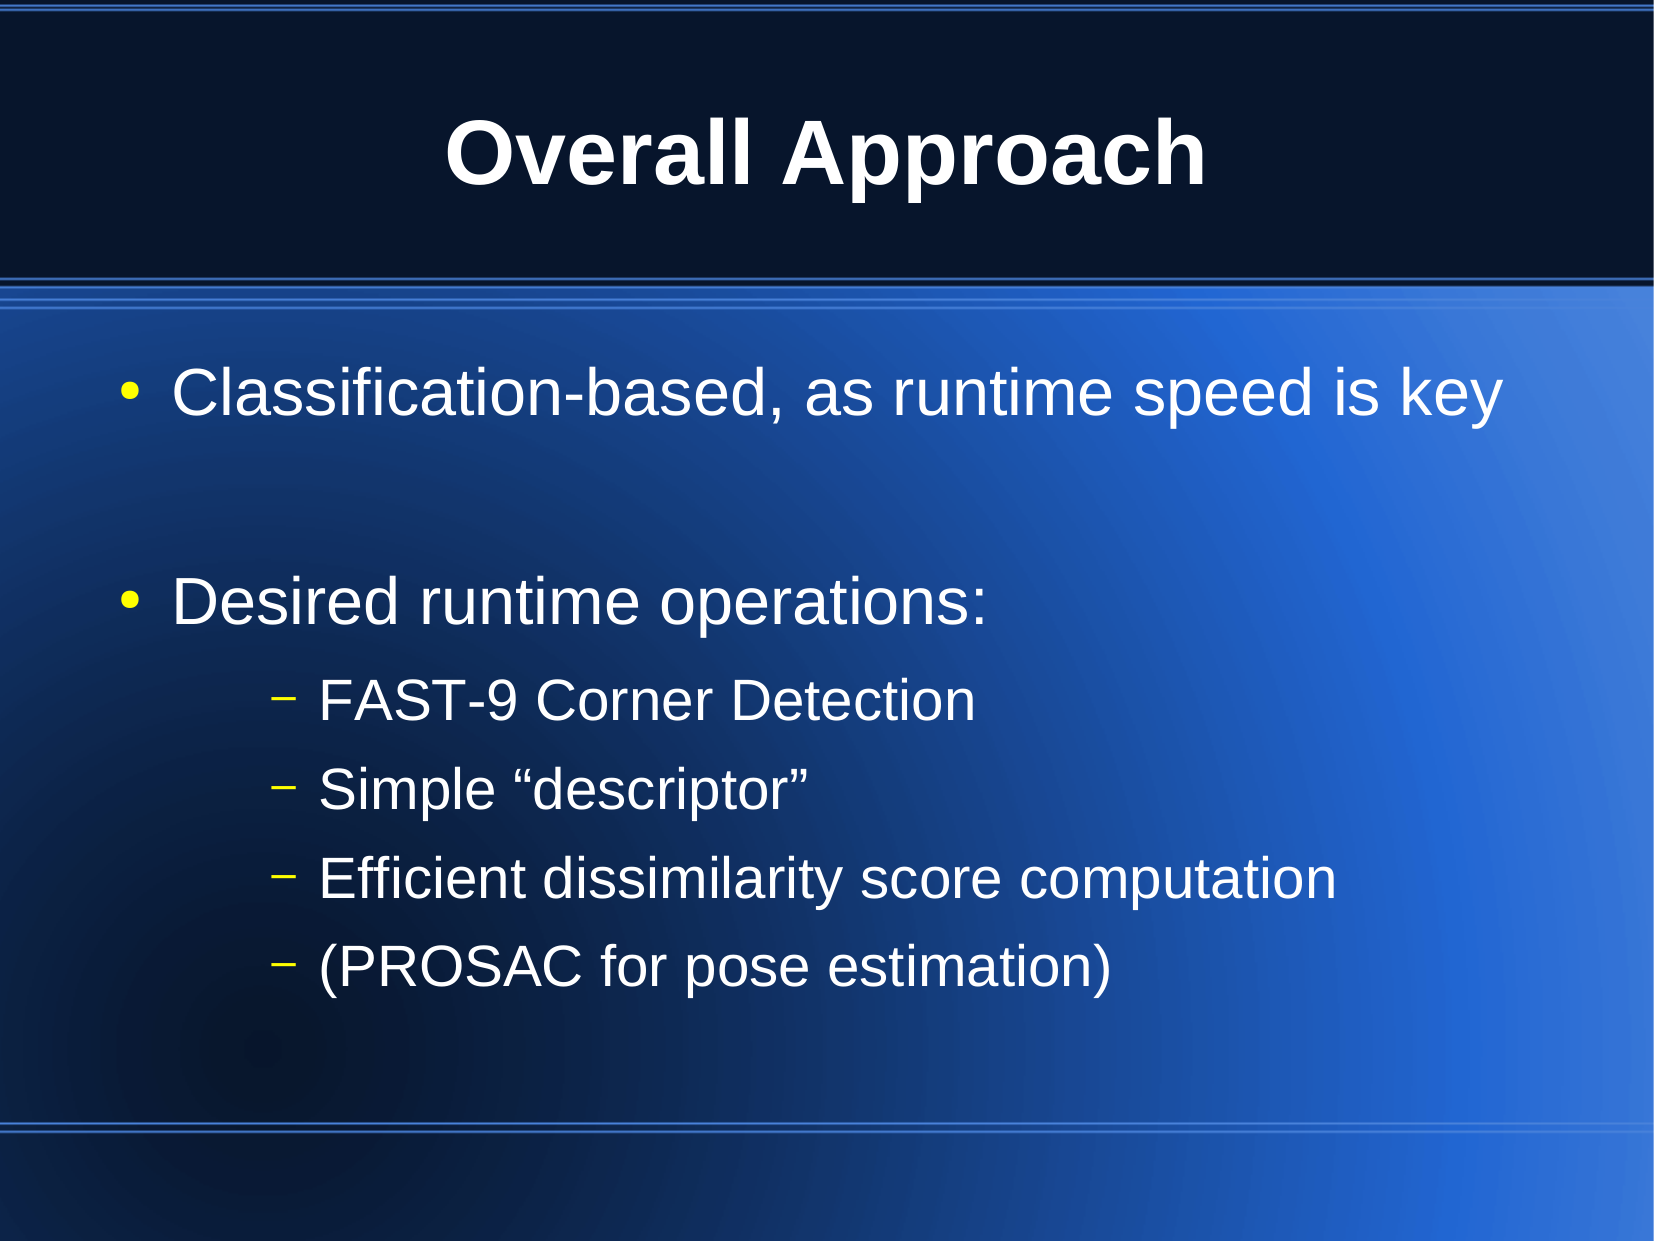

# Overall Approach
Classification-based, as runtime speed is key
Desired runtime operations:
FAST-9 Corner Detection
Simple “descriptor”
Efficient dissimilarity score computation
(PROSAC for pose estimation)